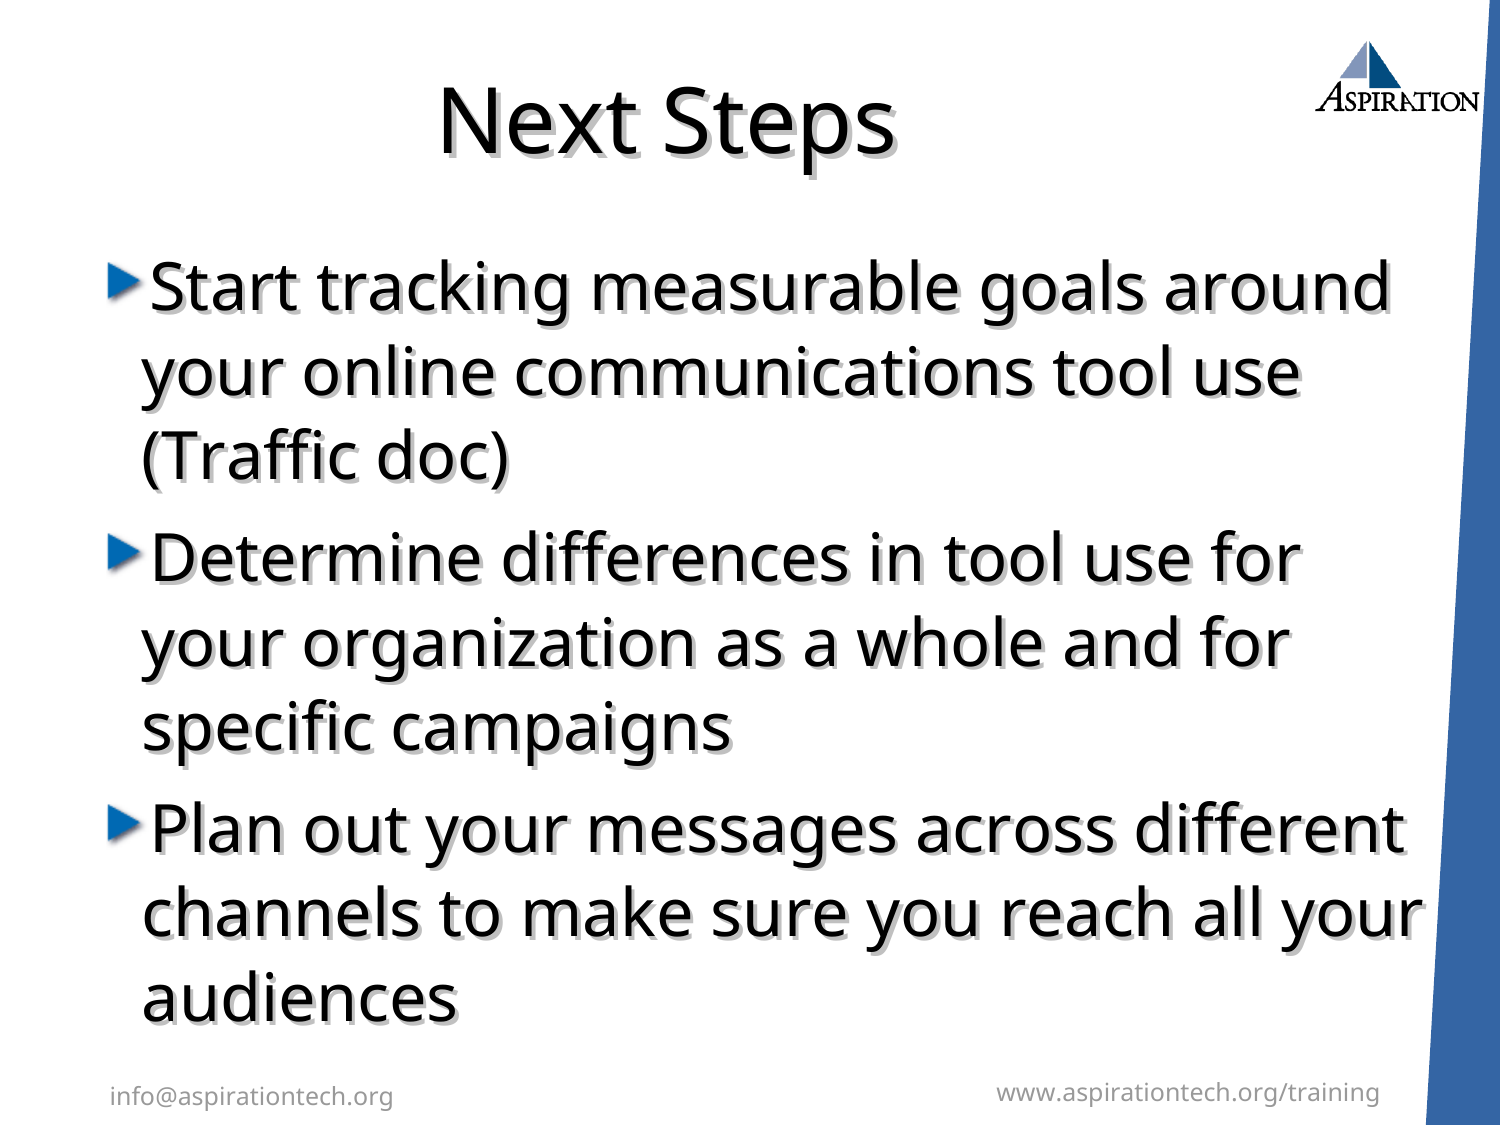

# Next Steps
Start tracking measurable goals around your online communications tool use (Traffic doc)
Determine differences in tool use for your organization as a whole and for specific campaigns
Plan out your messages across different channels to make sure you reach all your audiences